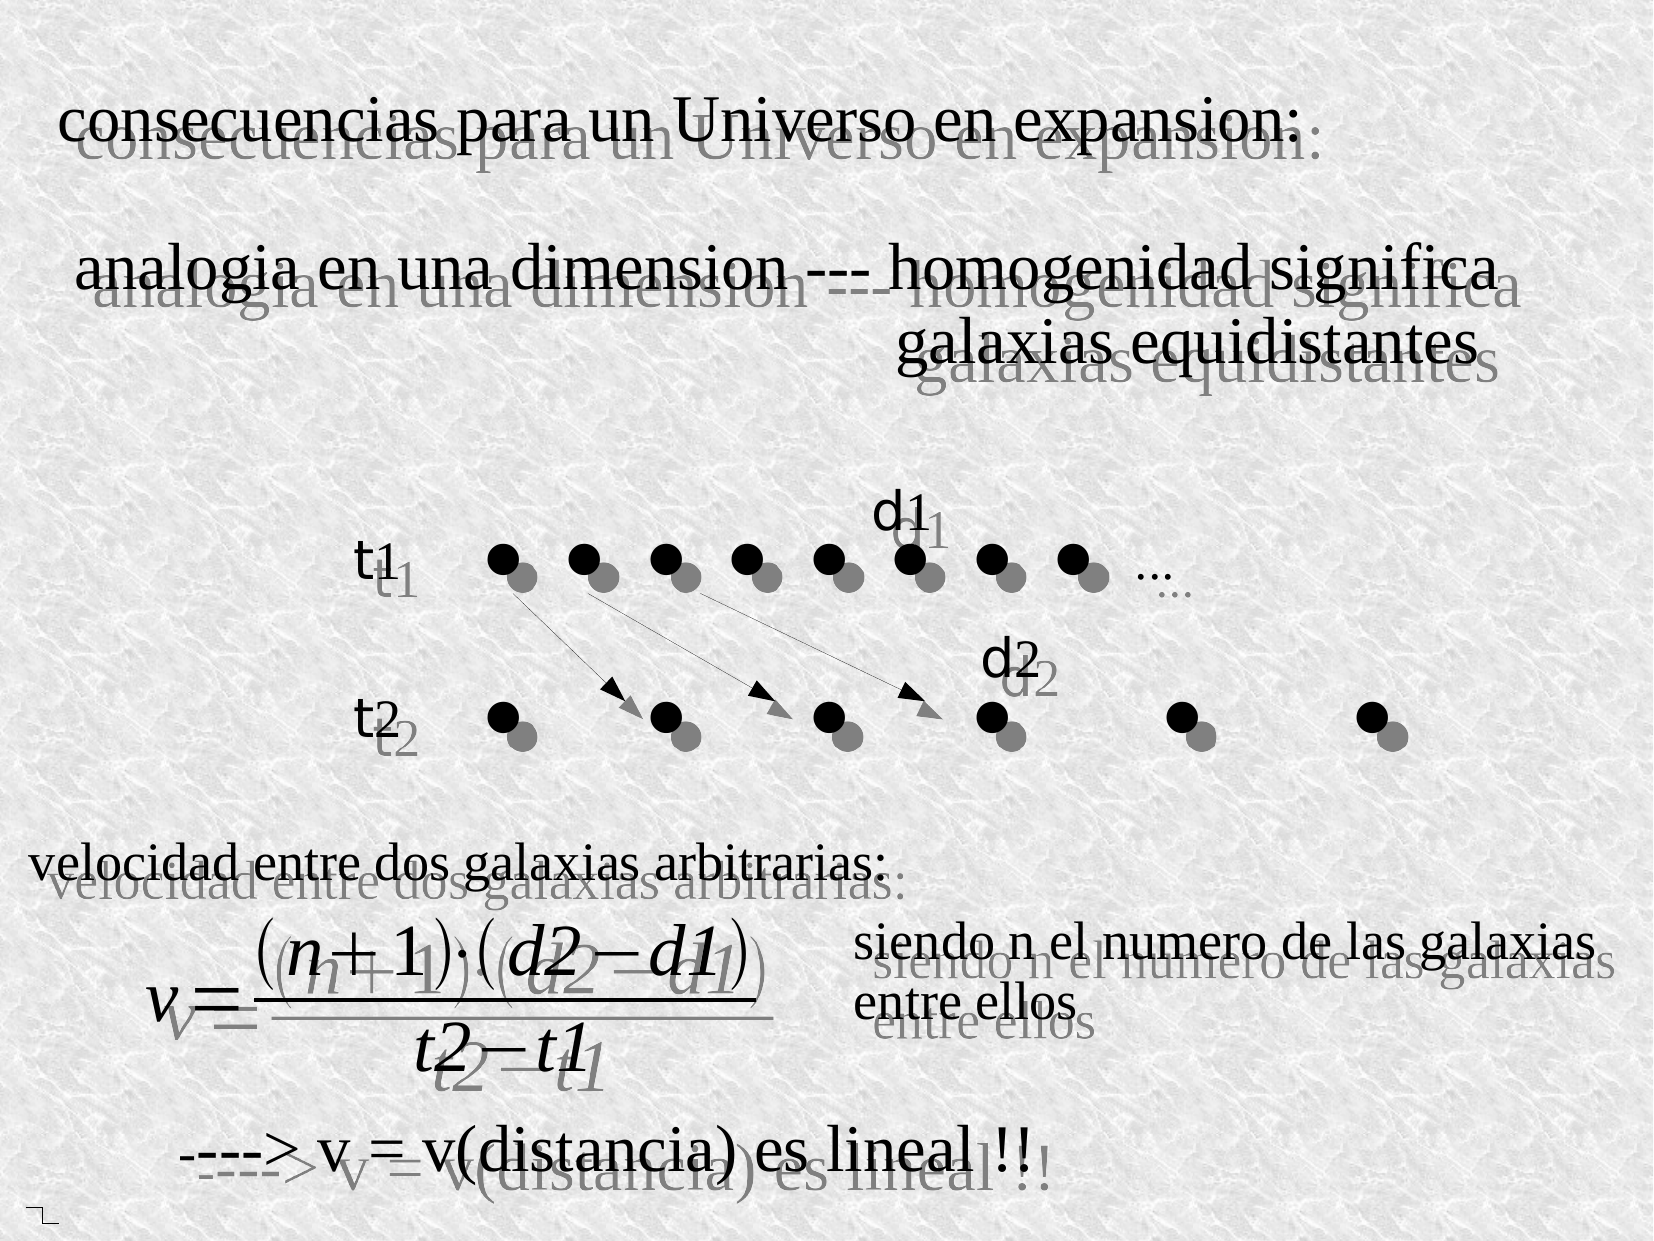

consecuencias para un Universo en expansion:
 analogia en una dimension --- homogenidad significa
 galaxias equidistantes
 d1
 t1         ...
 d2
 t2      
velocidad entre dos galaxias arbitrarias:
siendo n el numero de las galaxias
entre ellos
----> v = v(distancia) es lineal !!